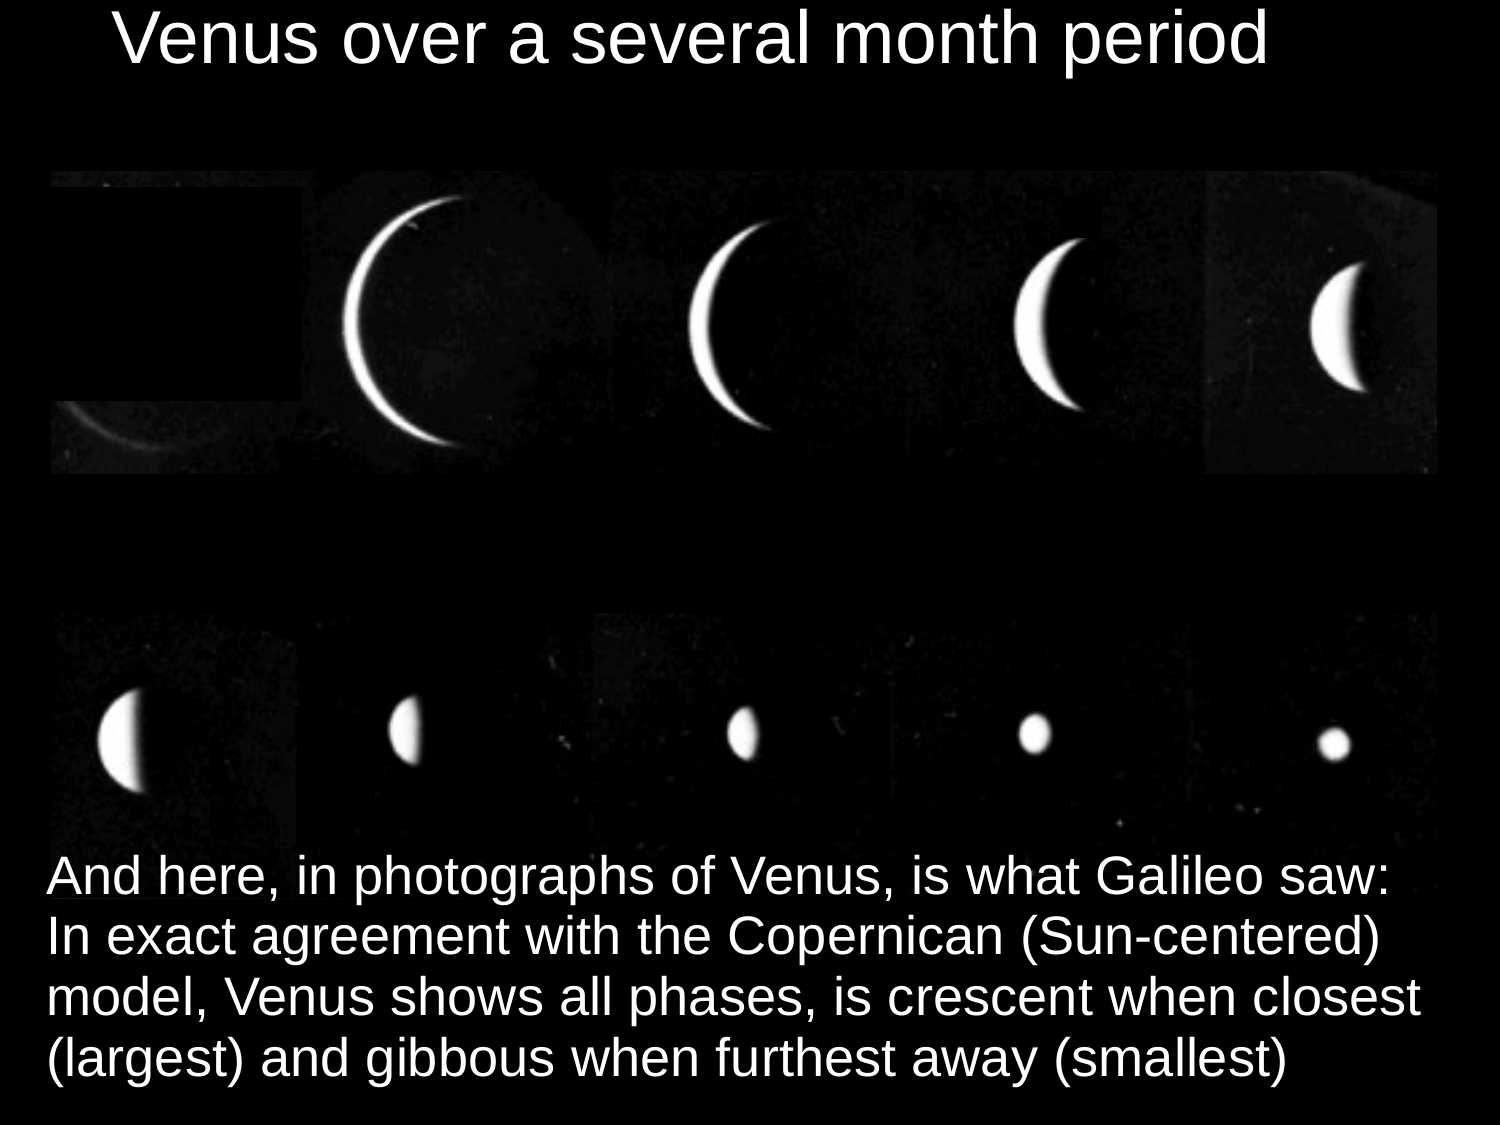

Venus over a several month period
And here, in photographs of Venus, is what Galileo saw: In exact agreement with the Copernican (Sun-centered) model, Venus shows all phases, is crescent when closest (largest) and gibbous when furthest away (smallest)